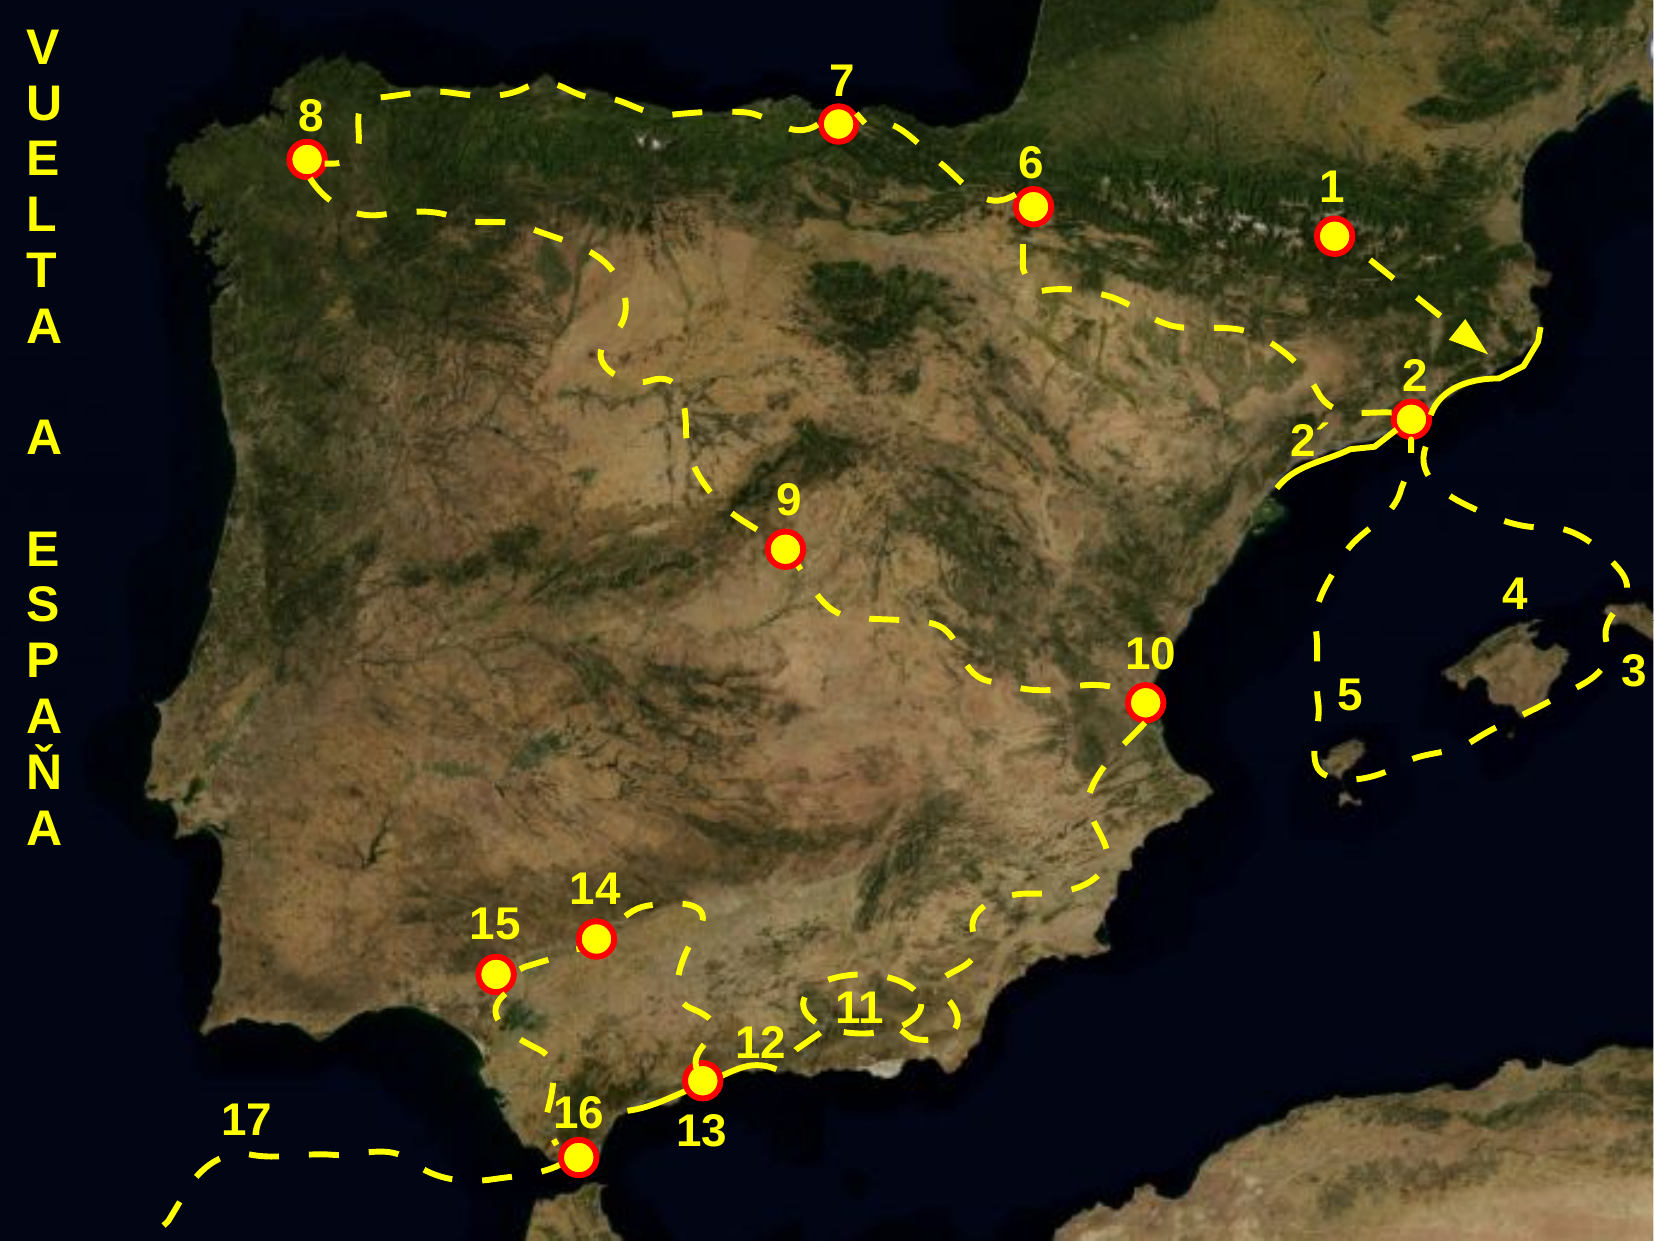

V
U
E
L
T
A
A
E
S
P
A
Ň
A
7
8
6
1
2
2´
9
4
10
3
5
14
15
11
12
16
17
13